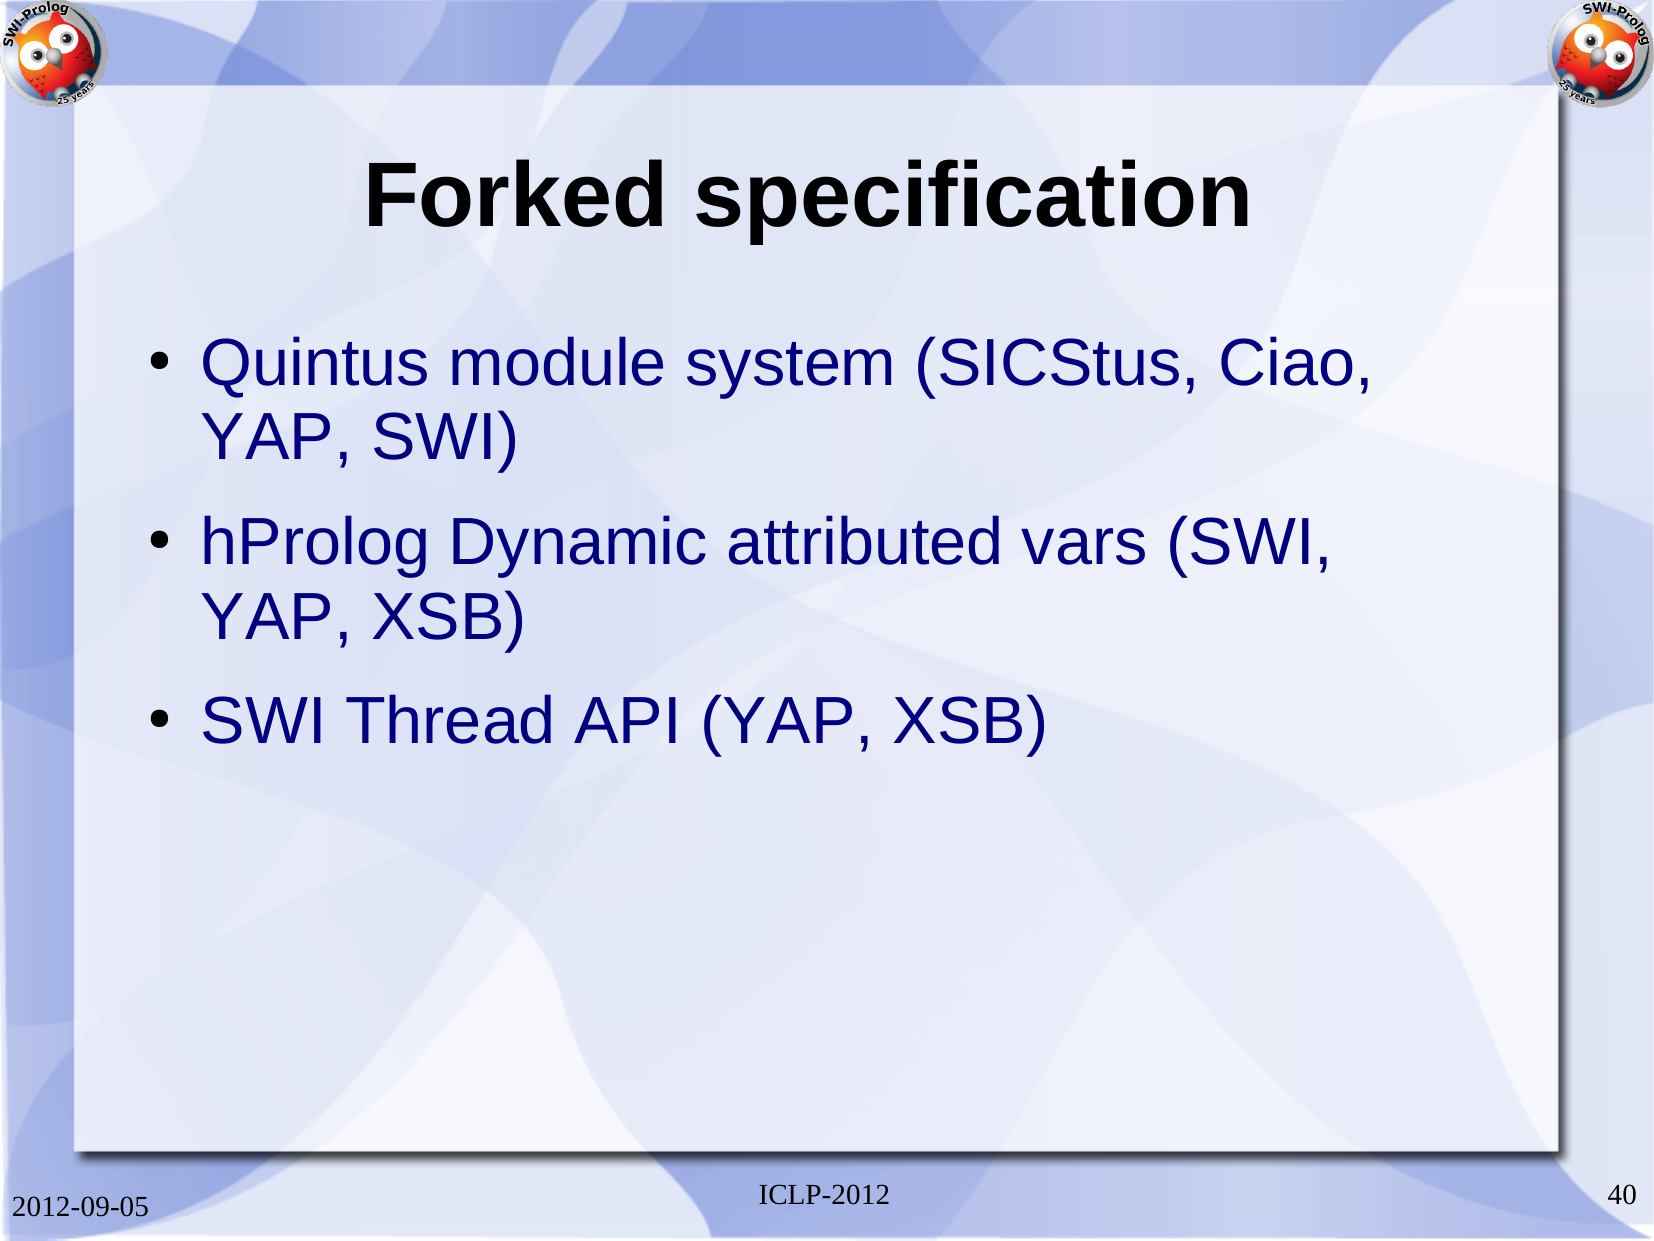

# Forked specification
Quintus module system (SICStus, Ciao, YAP, SWI)
hProlog Dynamic attributed vars (SWI, YAP, XSB)
SWI Thread API (YAP, XSB)
ICLP-2012
40
2012-09-05